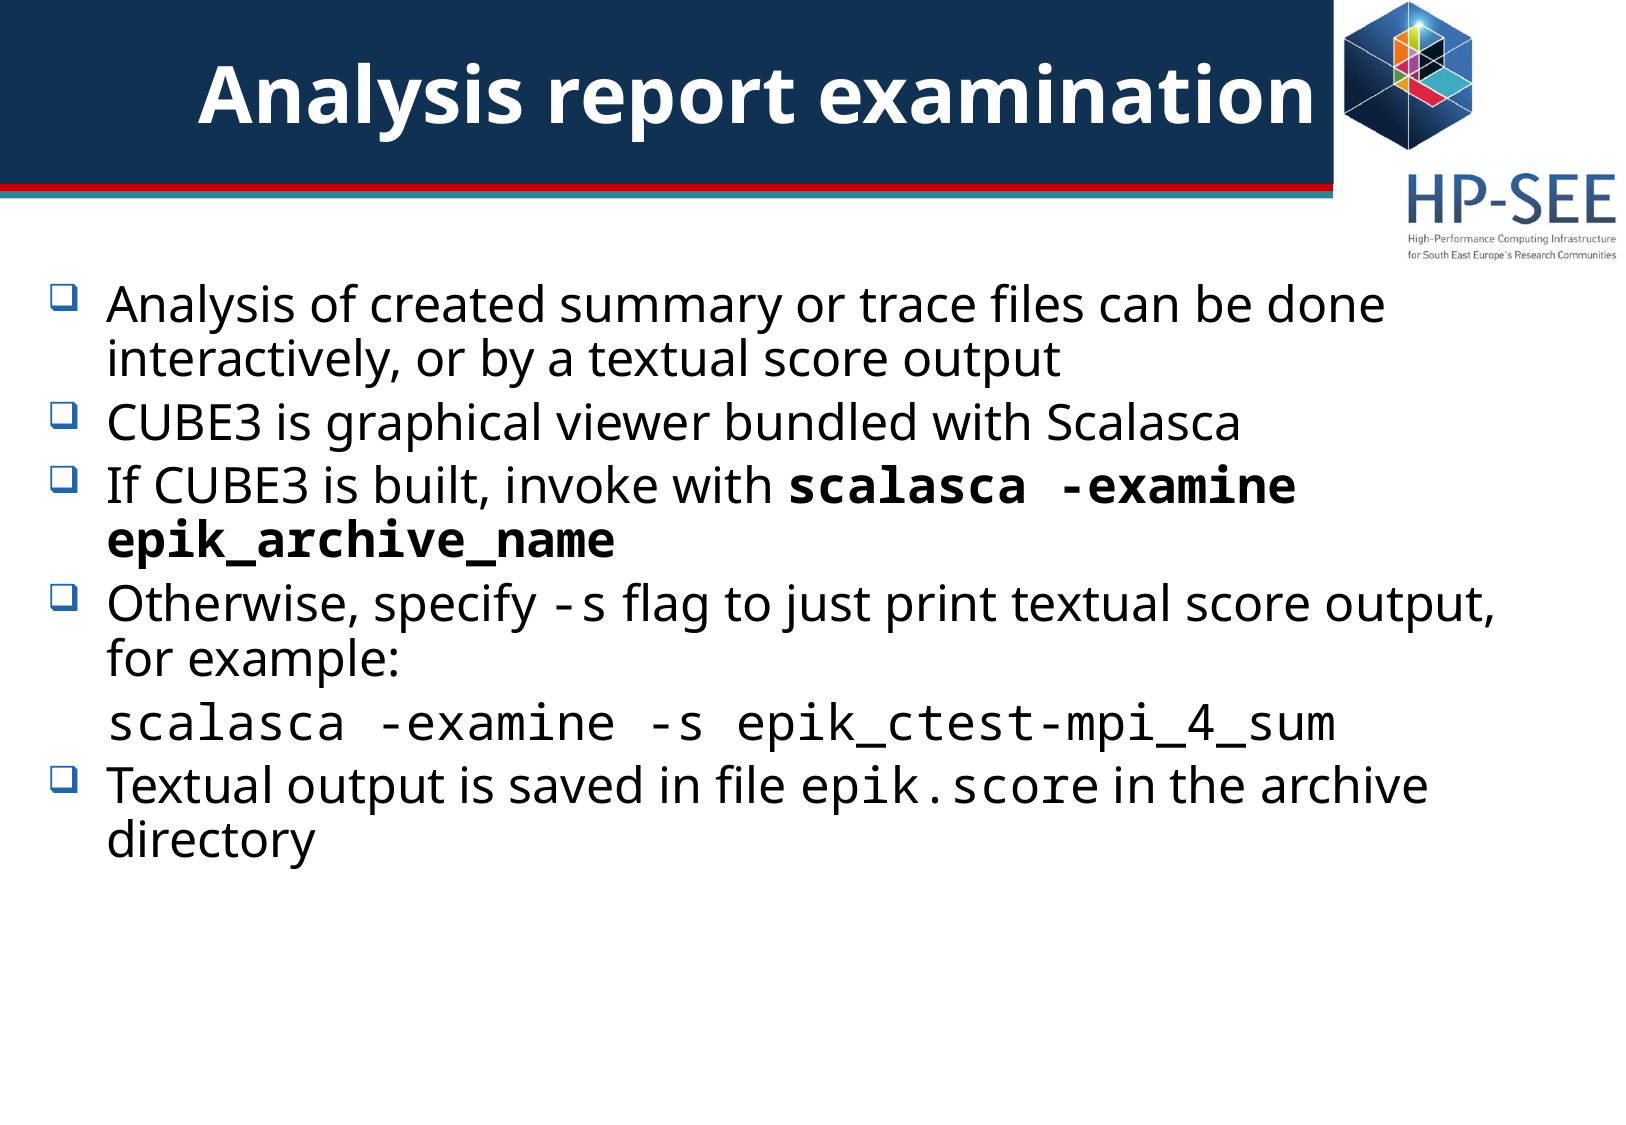

# Analysis report examination
Analysis of created summary or trace files can be done interactively, or by a textual score output
CUBE3 is graphical viewer bundled with Scalasca
If CUBE3 is built, invoke with scalasca -examine epik_archive_name
Otherwise, specify -s flag to just print textual score output, for example:
scalasca -examine -s epik_ctest-mpi_4_sum
Textual output is saved in file epik.score in the archive directory